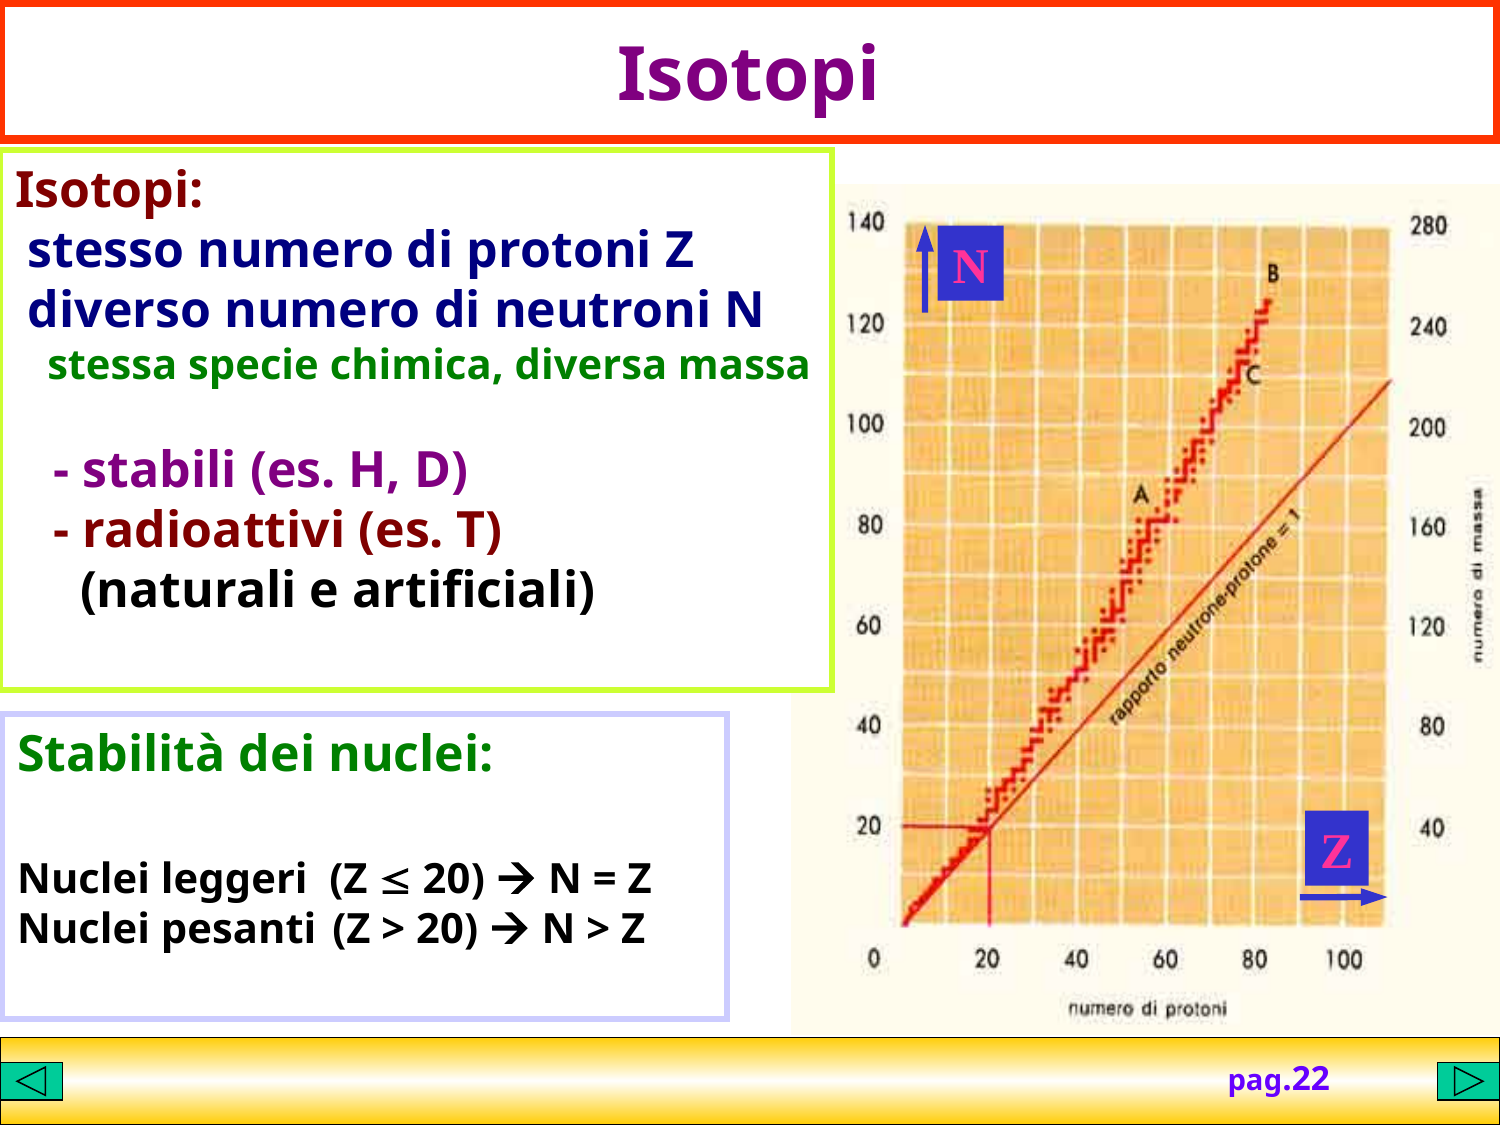

# Isotopi
Isotopi:
 stesso numero di protoni Z
 diverso numero di neutroni N
 stessa specie chimica, diversa massa
 - stabili (es. H, D)
 - radioattivi (es. T)
 (naturali e artificiali)
N
Stabilità dei nuclei:
Nuclei leggeri (Z  20)  N = Z
Nuclei pesanti (Z > 20)  N > Z
Z
22